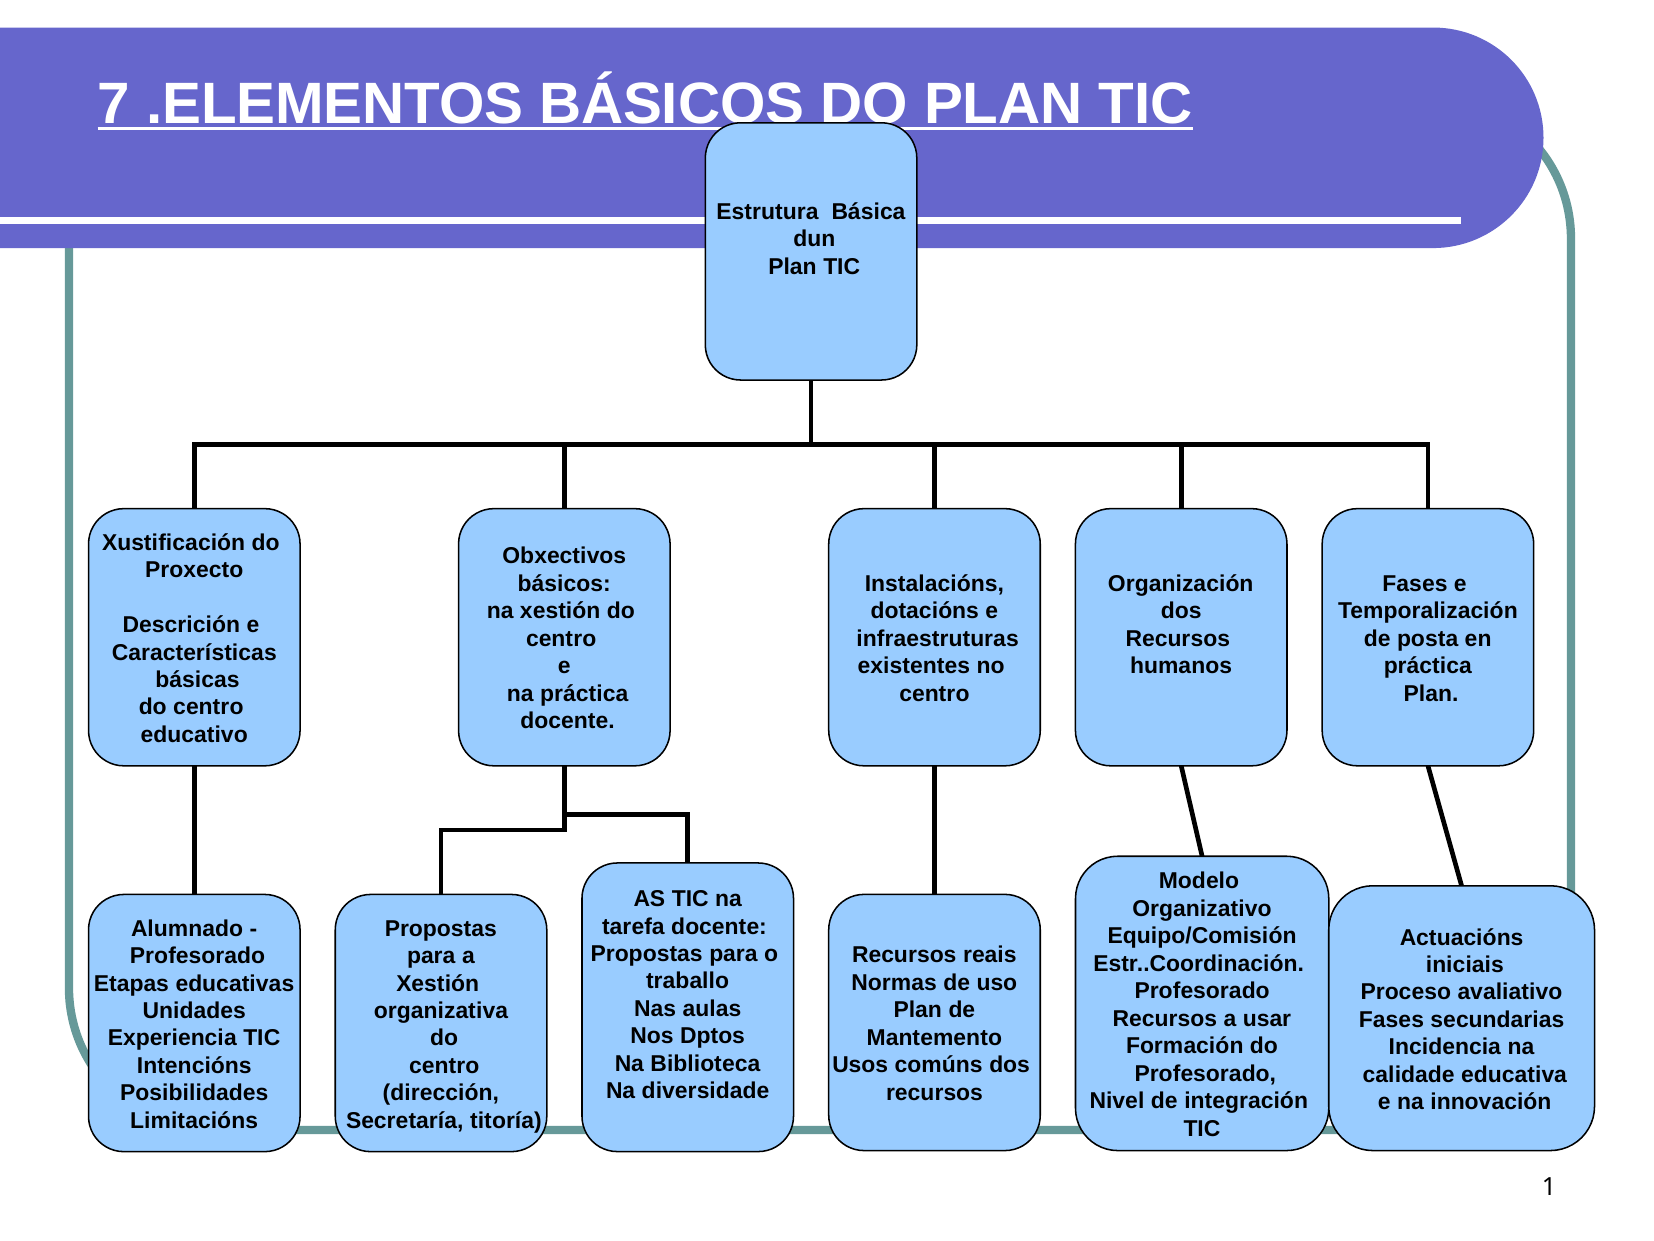

# 7 .ELEMENTOS BÁSICOS DO PLAN TIC
Estrutura Básica
 dun
 Plan TIC
Xustificación do
Proxecto
Descrición e
Características
 básicas
do centro
educativo
Obxectivos
 básicos:
na xestión do
centro
e
 na práctica
 docente.
Instalacións,
dotacións e
 infraestruturas
existentes no
centro
 Organización
dos
Recursos
humanos
Fases e
Temporalización
 de posta en
práctica
 Plan.
Modelo
Organizativo
Equipo/Comisión
Estr..Coordinación.
Profesorado
Recursos a usar
Formación do
 Profesorado,
Nivel de integración
TIC
AS TIC na
tarefa docente:
Propostas para o
traballo
Nas aulas
Nos Dptos
Na Biblioteca
Na diversidade
Actuacións
 iniciais
Proceso avaliativo
Fases secundarias
Incidencia na
 calidade educativa
 e na innovación
Alumnado -
 Profesorado
Etapas educativas
Unidades
Experiencia TIC
Intencións
Posibilidades
Limitacións
Propostas
 para a
Xestión
organizativa
 do
 centro
(dirección,
 Secretaría, titoría)
Recursos reais
Normas de uso
Plan de
Mantemento
Usos comúns dos
recursos